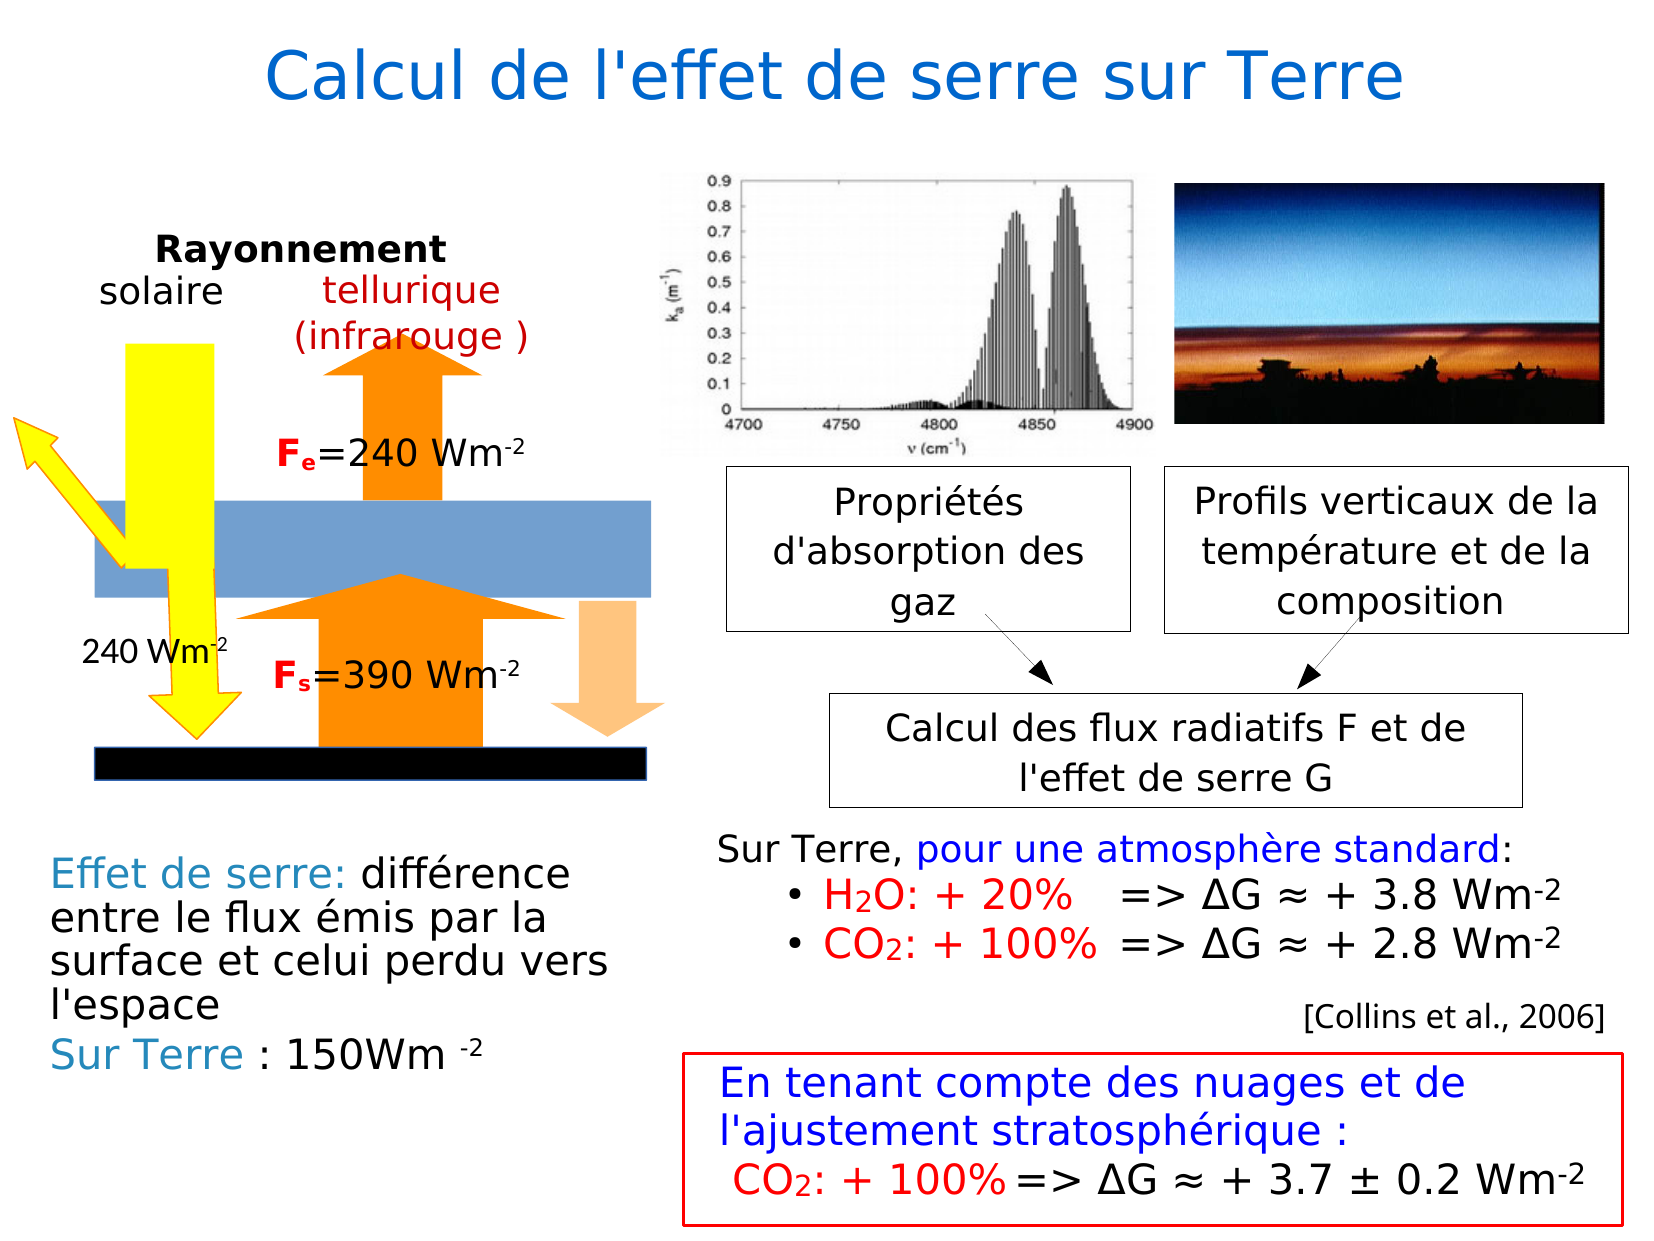

Calcul de l'effet de serre sur Terre
Rayonnement
tellurique
(infrarouge )
solaire
Fe=240 Wm-2
240 Wm-2
Fs=390 Wm-2
Profils verticaux de la température et de la composition
Propriétés d'absorption des gaz
Calcul des flux radiatifs F et de l'effet de serre G
Sur Terre, pour une atmosphère standard:
H2O: + 20%	=> ΔG ≈ + 3.8 Wm-2
CO2: + 100%	=> ΔG ≈ + 2.8 Wm-2
Effet de serre: différence entre le flux émis par la surface et celui perdu vers l'espace
Sur Terre : 150Wm -2
[Collins et al., 2006]
En tenant compte des nuages et de l'ajustement stratosphérique :
 CO2: + 100%	=> ΔG ≈ + 3.7 ± 0.2 Wm-2